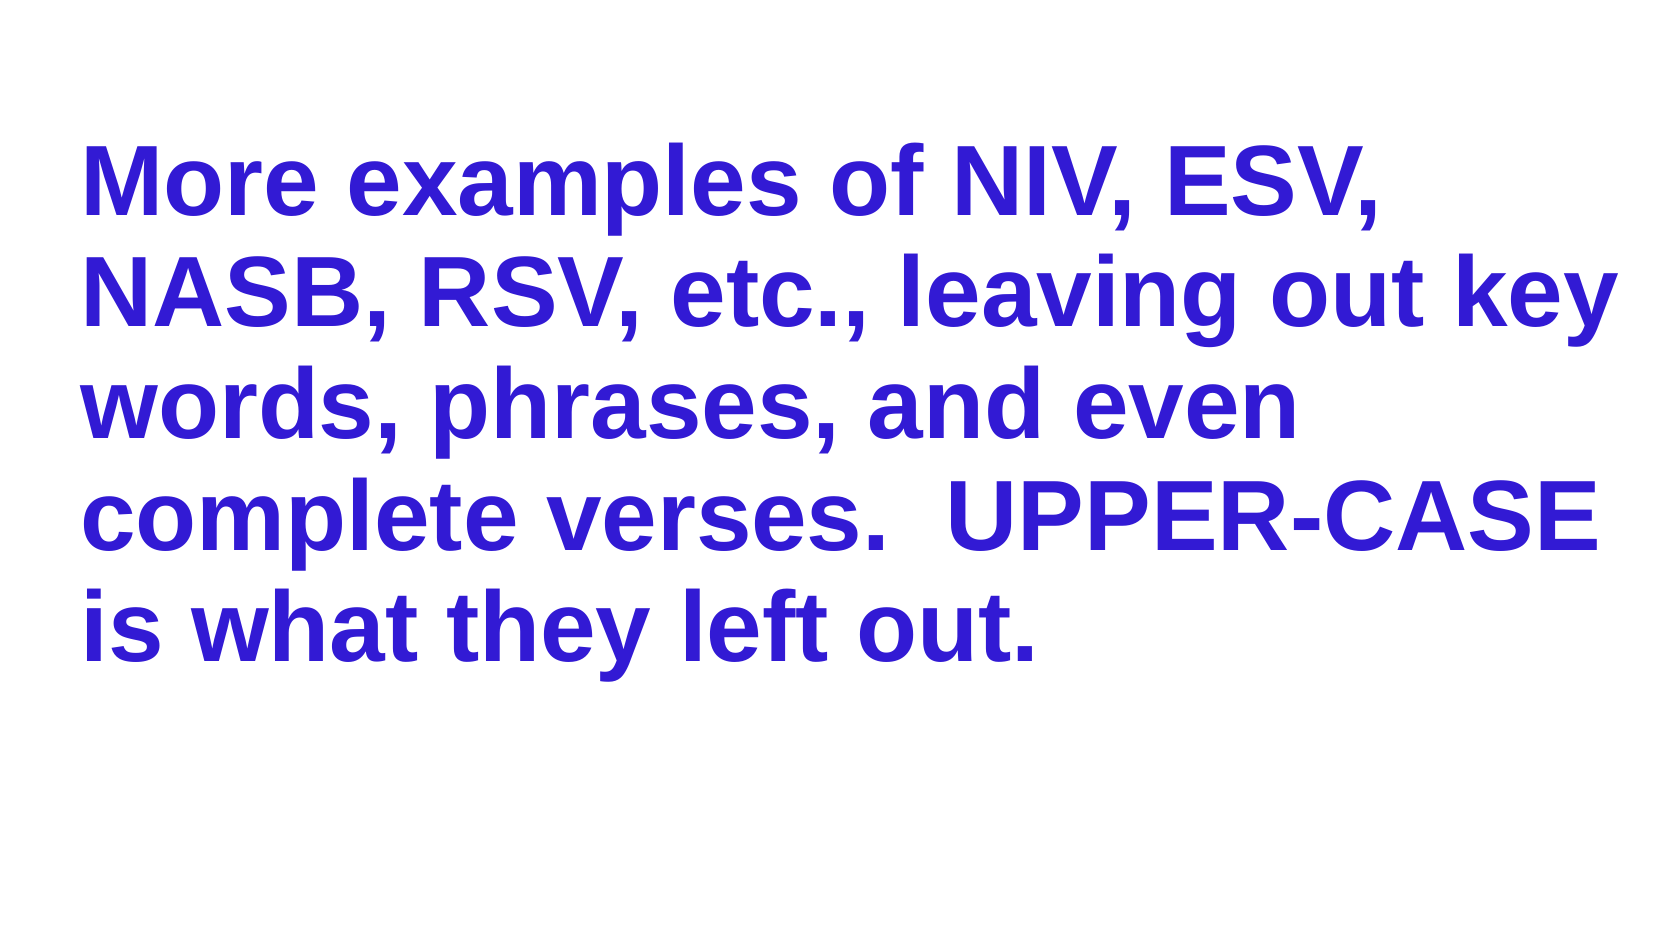

More examples of NIV, ESV, NASB, RSV, etc., leaving out key words, phrases, and even complete verses. UPPER-CASE is what they left out.